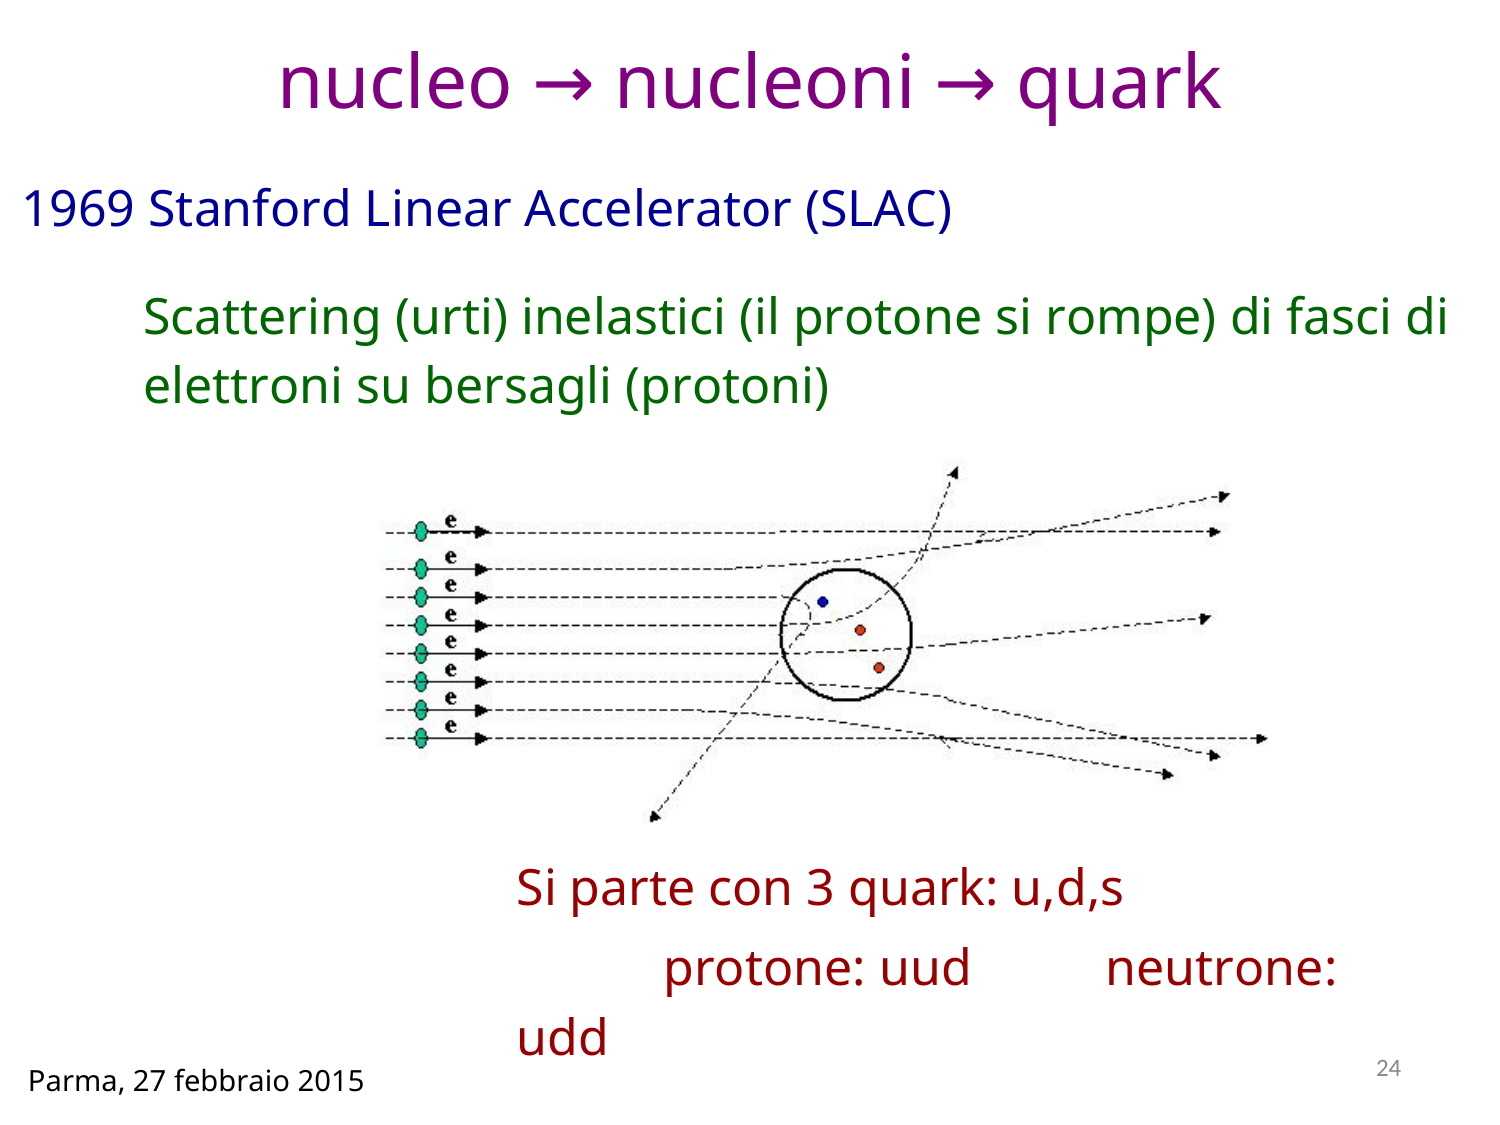

nucleo → nucleoni → quark
1969 Stanford Linear Accelerator (SLAC)
Scattering (urti) inelastici (il protone si rompe) di fasci di elettroni su bersagli (protoni)
Si parte con 3 quark: u,d,s
		protone: uud		neutrone: udd
24